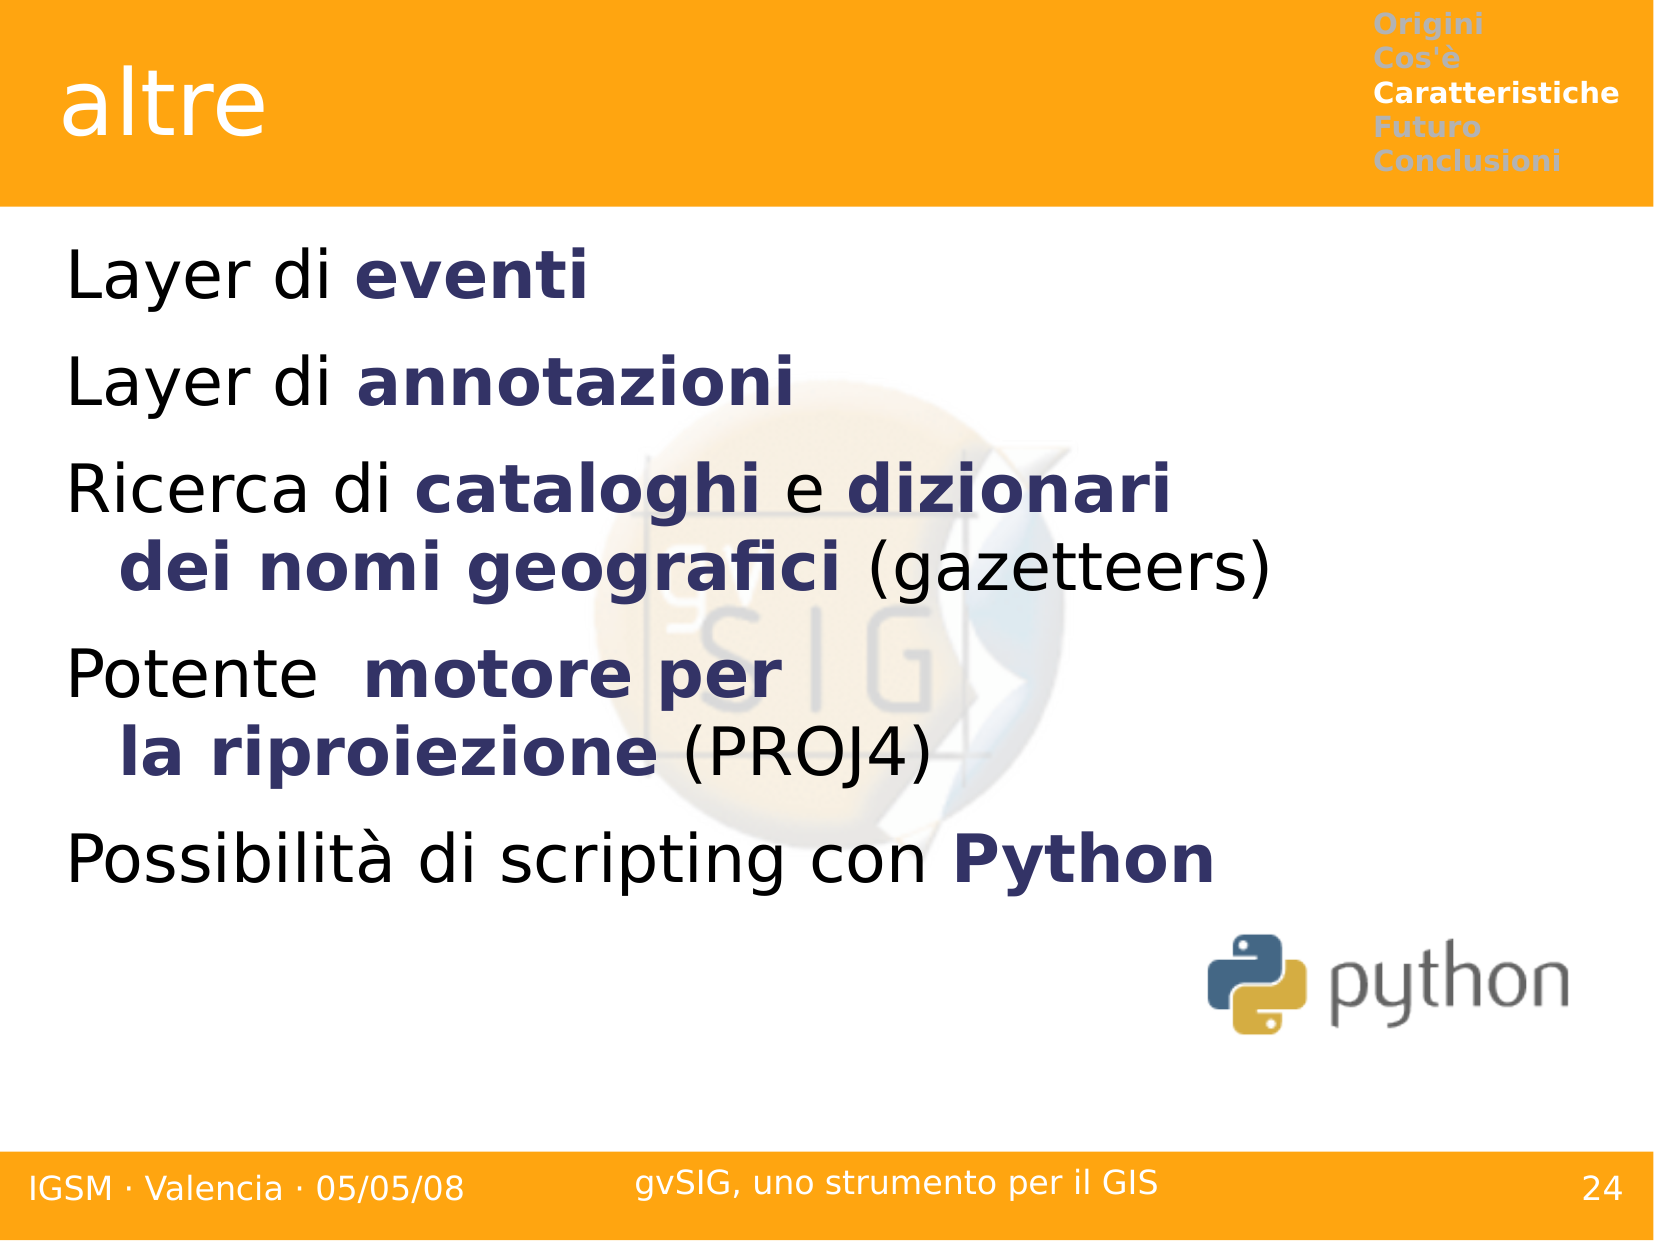

Origini
Cos'è Caratteristiche
Futuro
Conclusioni
# altre
Layer di eventi
Layer di annotazioni
Ricerca di cataloghi e dizionari
dei nomi geografici (gazetteers)
Potente motore per
la riproiezione (PROJ4)
Possibilità di scripting con Python
gvSIG, uno strumento per il GIS
IGSM · Valencia · 05/05/08
24